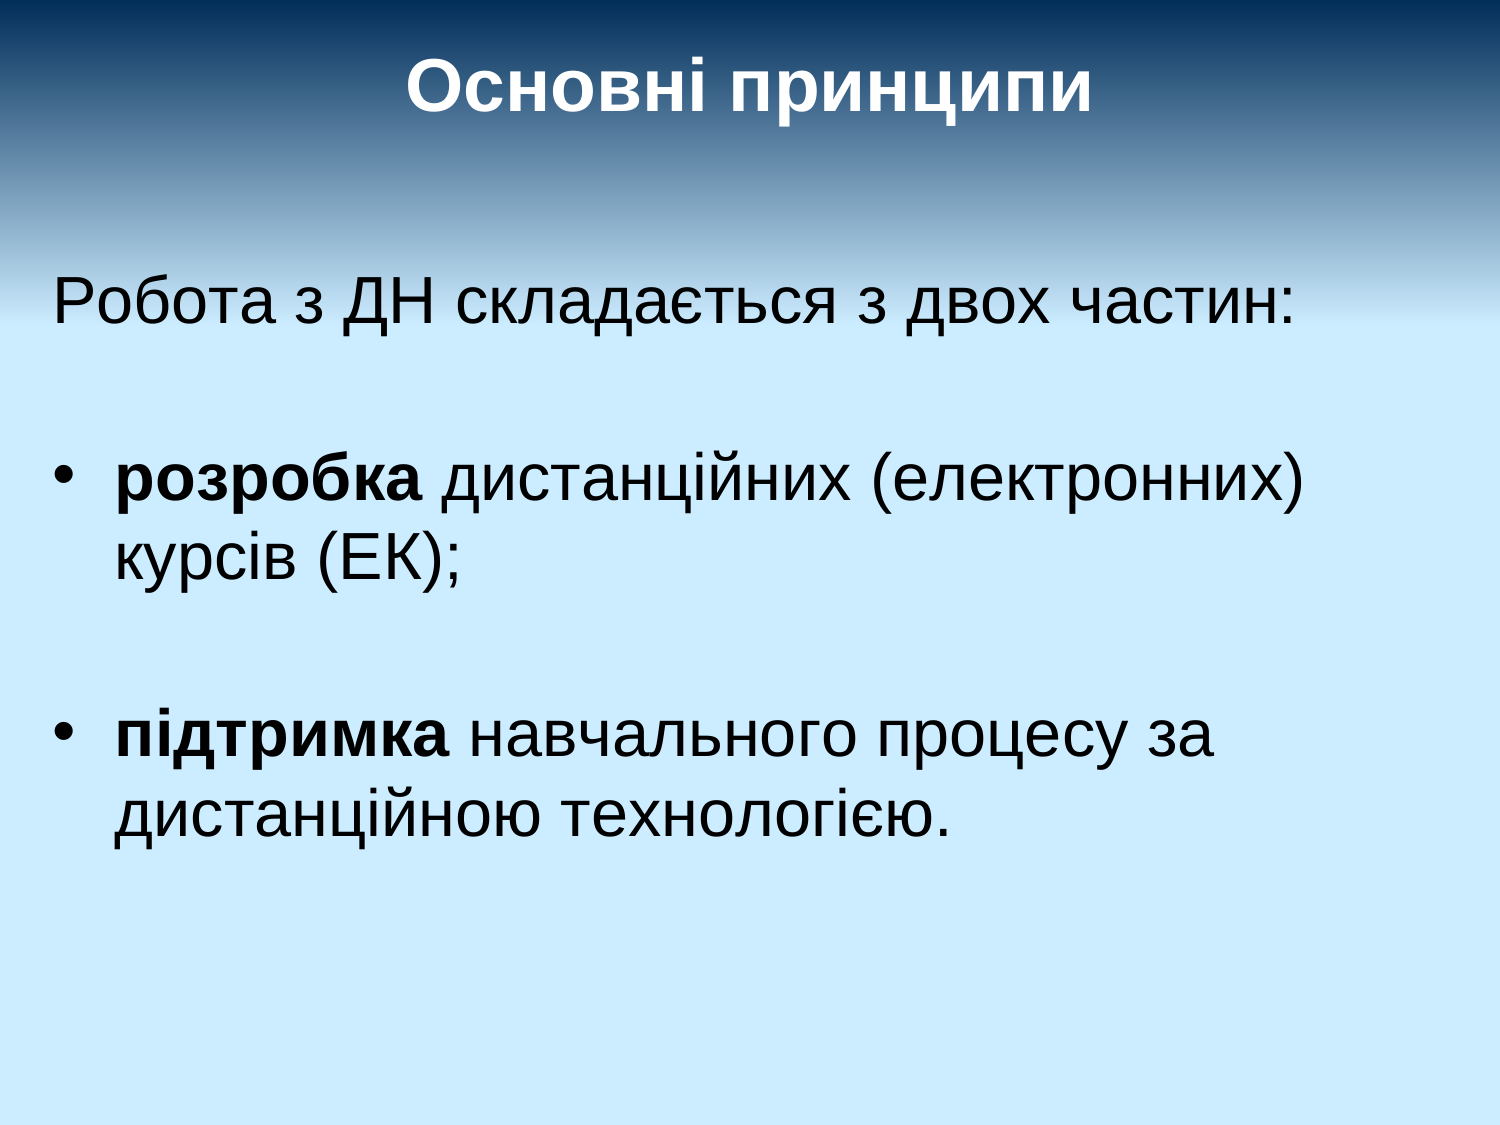

# Основні принципи
Робота з ДН складається з двох частин:
розробка дистанційних (електронних) курсів (ЕК);
підтримка навчального процесу за дистанційною технологією.